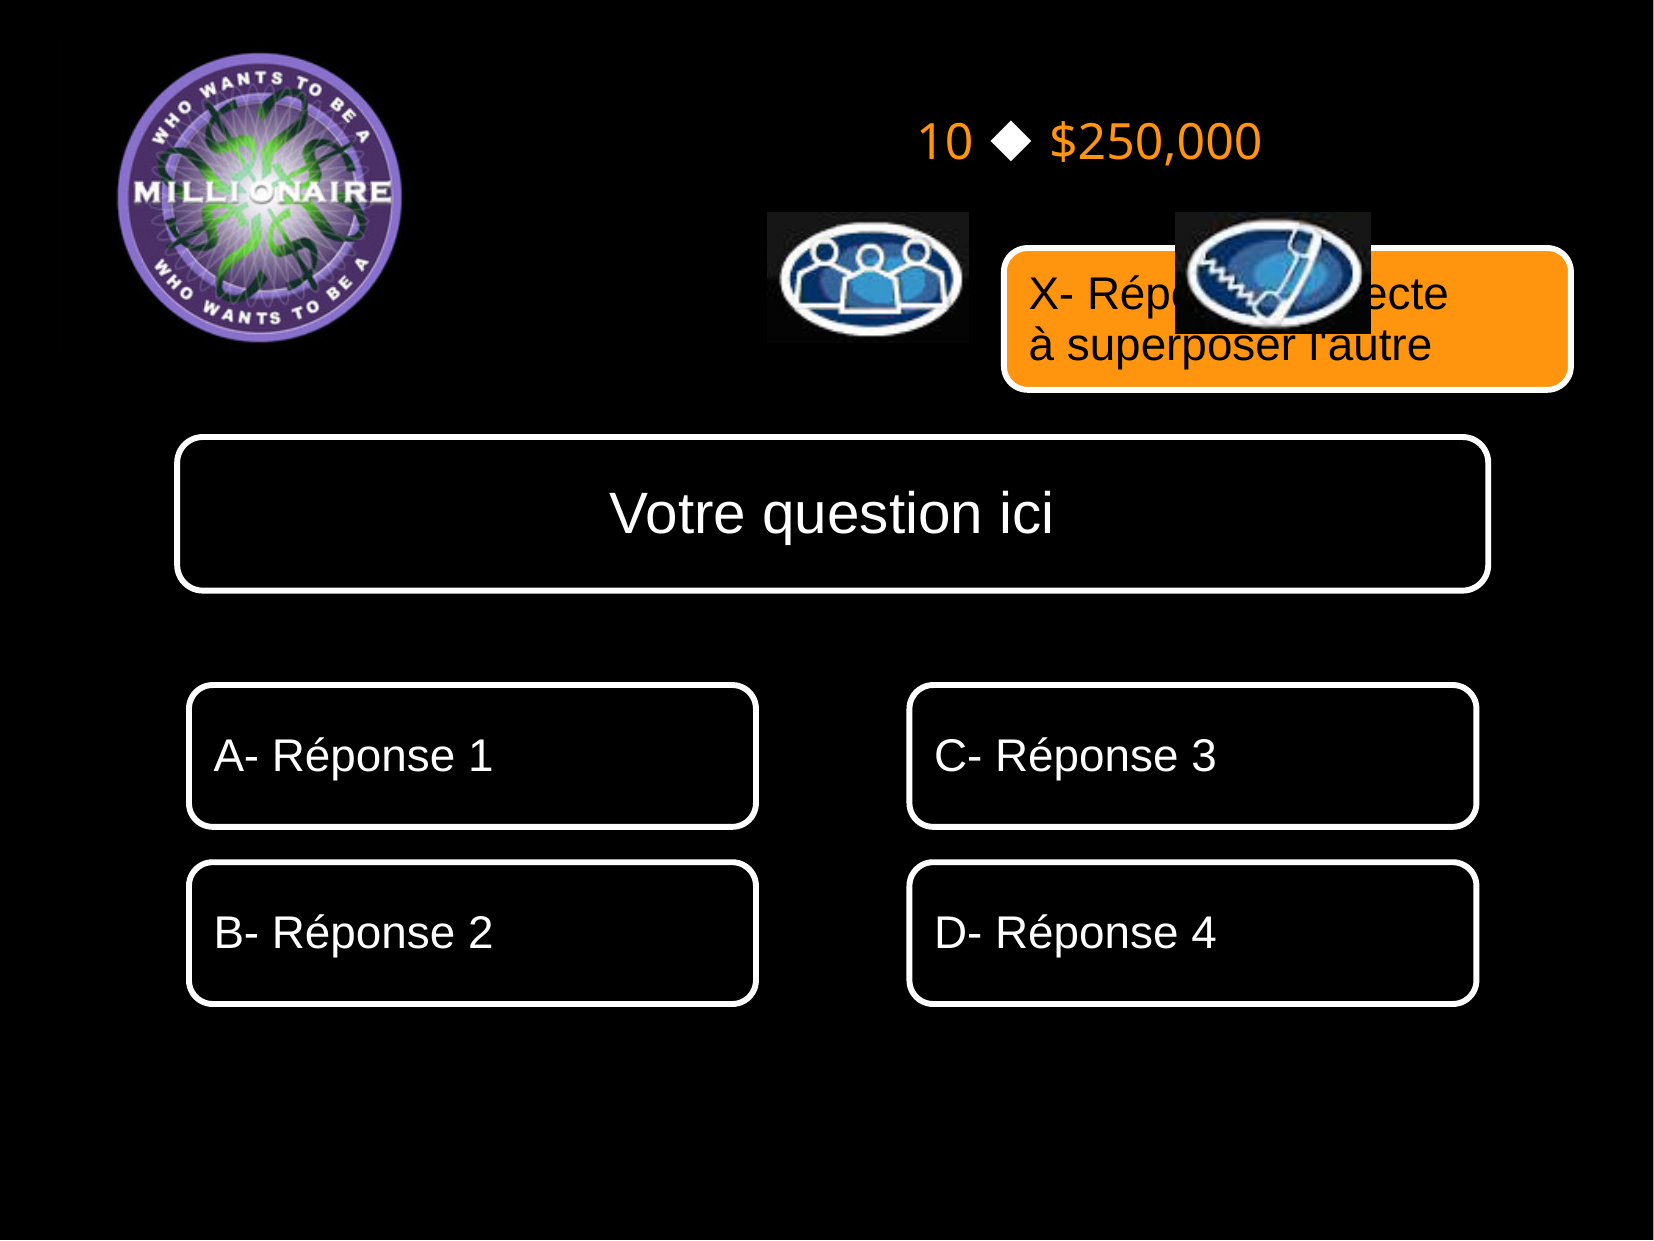

10  $250,000
X- Réponse correcte
à superposer l'autre
Votre question ici
A- Réponse 1
C- Réponse 3
B- Réponse 2
D- Réponse 4